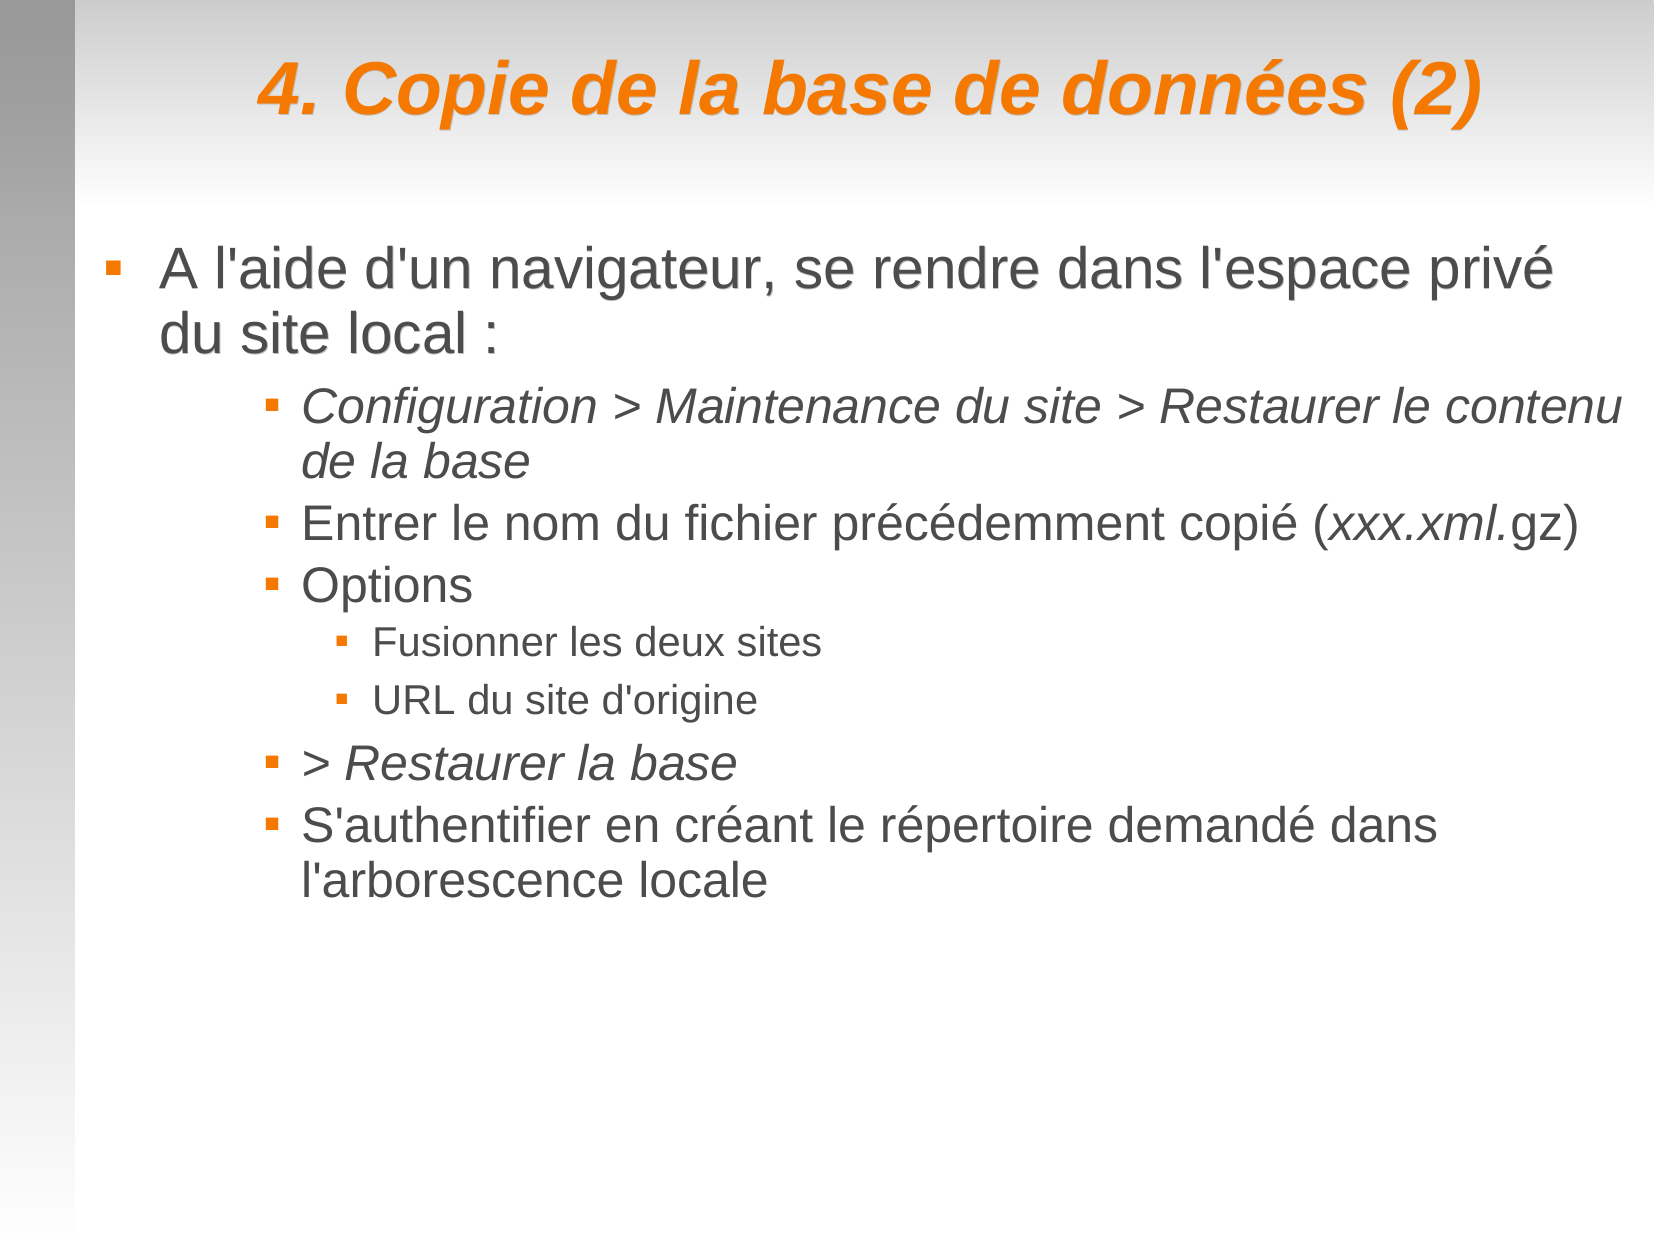

# 4. Copie de la base de données (2)
A l'aide d'un navigateur, se rendre dans l'espace privé du site local :
Configuration > Maintenance du site > Restaurer le contenu de la base
Entrer le nom du fichier précédemment copié (xxx.xml.gz)
Options
Fusionner les deux sites
URL du site d'origine
> Restaurer la base
S'authentifier en créant le répertoire demandé dans l'arborescence locale